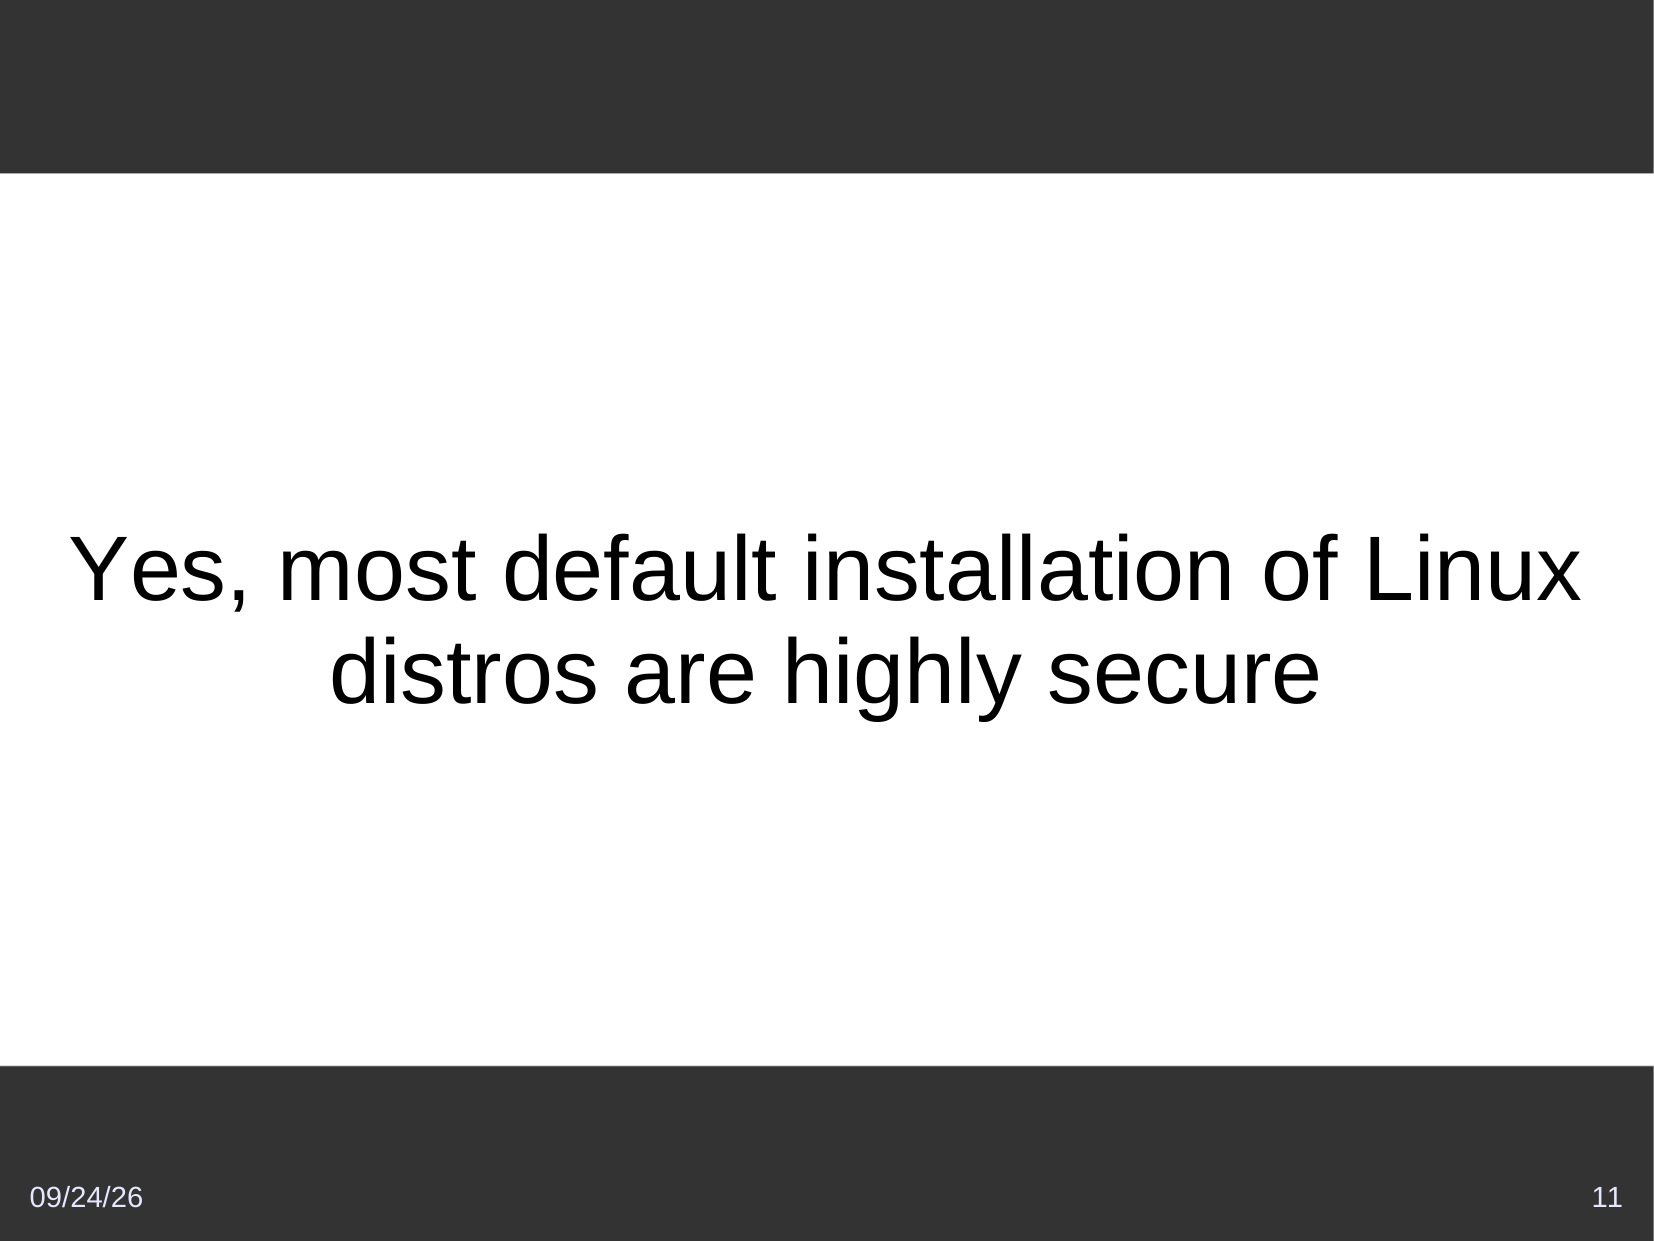

#
Yes, most default installation of Linux distros are highly secure
11